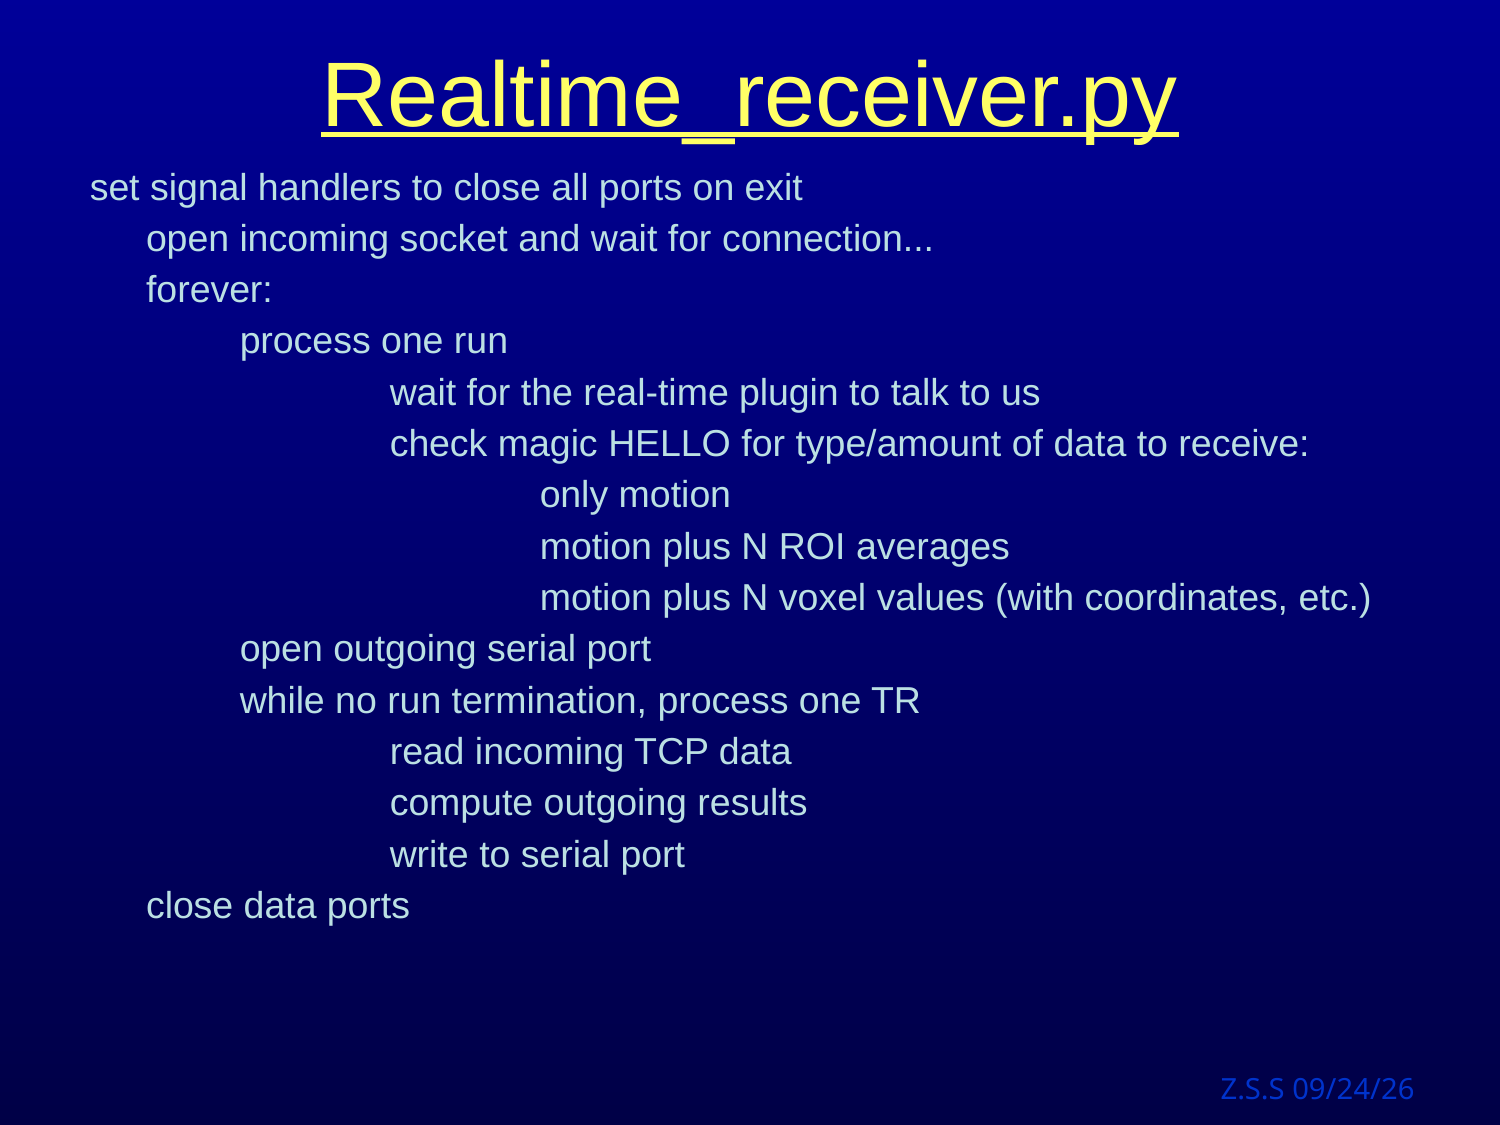

# Realtime_receiver.py
set signal handlers to close all ports on exit
	open incoming socket and wait for connection...
	forever:
		process one run
 		wait for the real-time plugin to talk to us
 	check magic HELLO for type/amount of data to receive:
 		only motion
 		motion plus N ROI averages
 		motion plus N voxel values (with coordinates, etc.)
 	open outgoing serial port
 	while no run termination, process one TR
 	read incoming TCP data
 	compute outgoing results
 	write to serial port
	close data ports